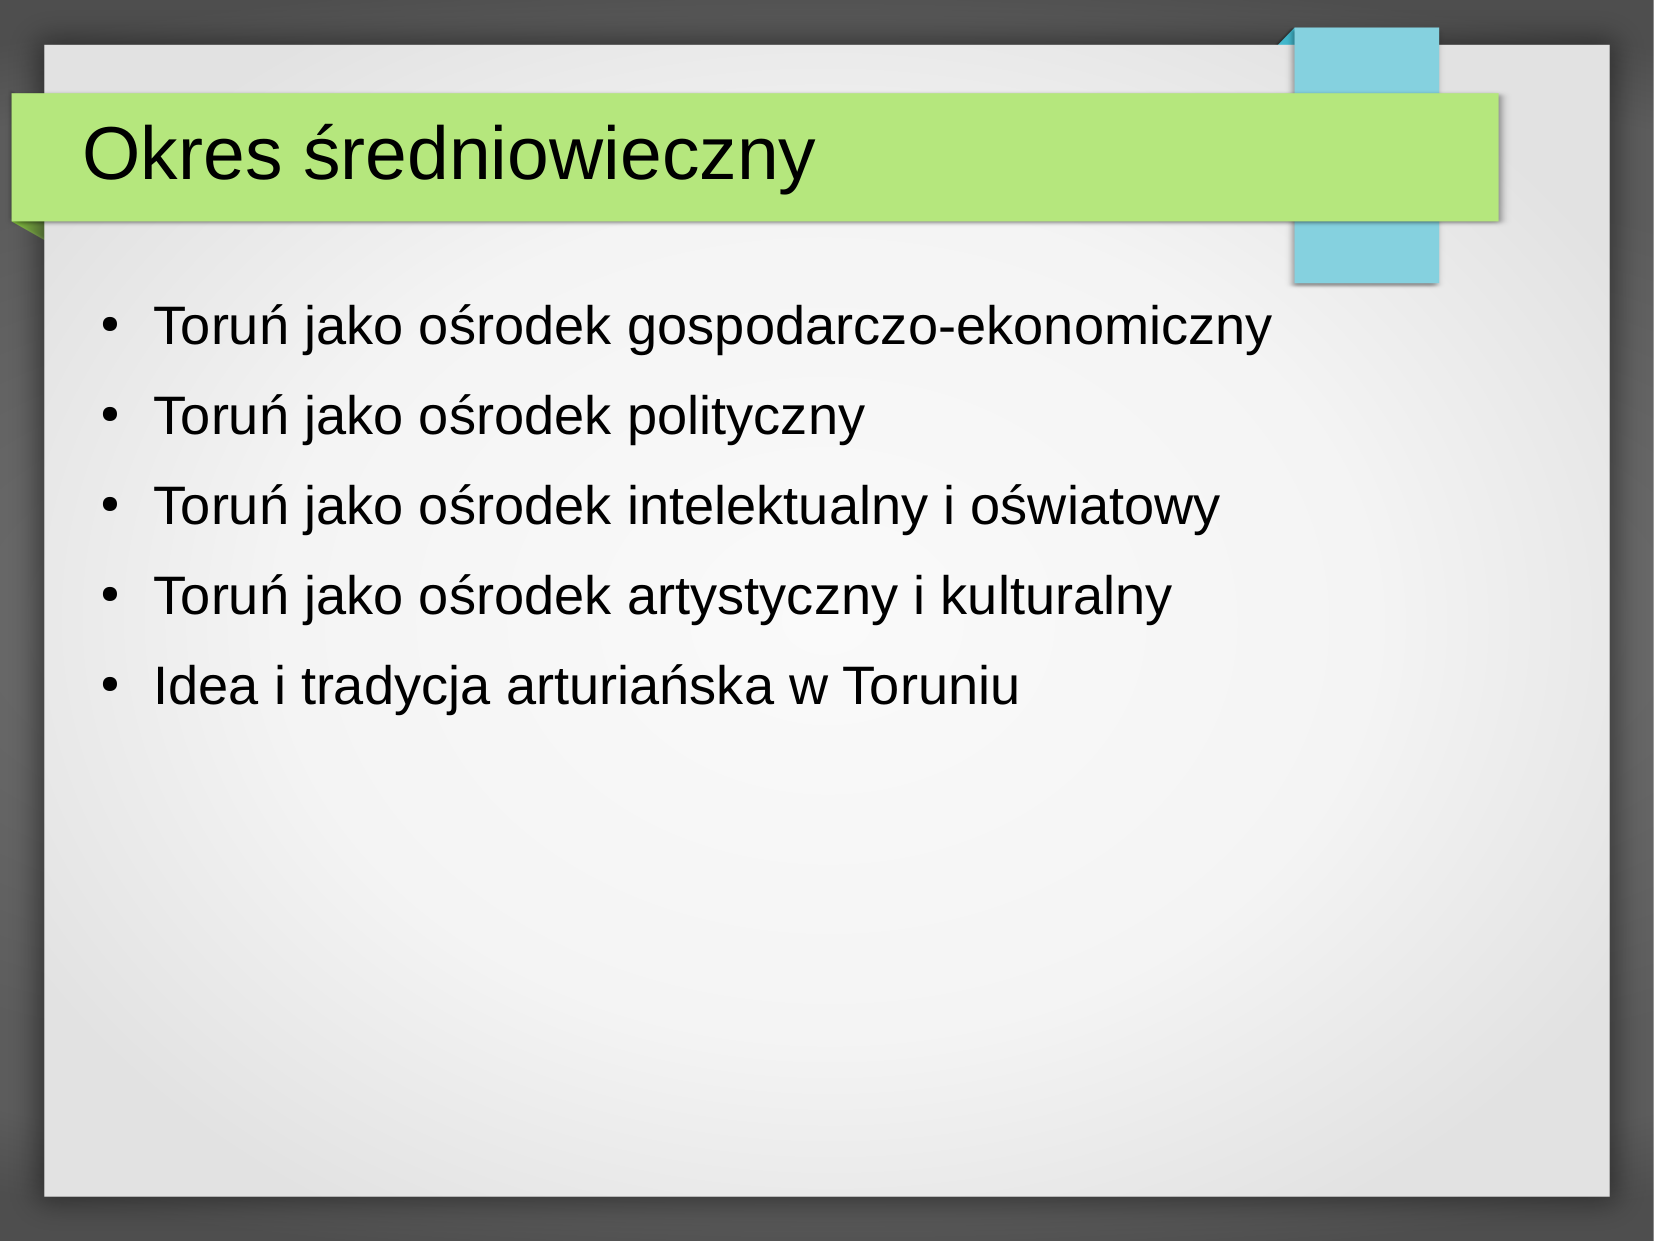

# Okres średniowieczny
Toruń jako ośrodek gospodarczo-ekonomiczny
Toruń jako ośrodek polityczny
Toruń jako ośrodek intelektualny i oświatowy
Toruń jako ośrodek artystyczny i kulturalny
Idea i tradycja arturiańska w Toruniu